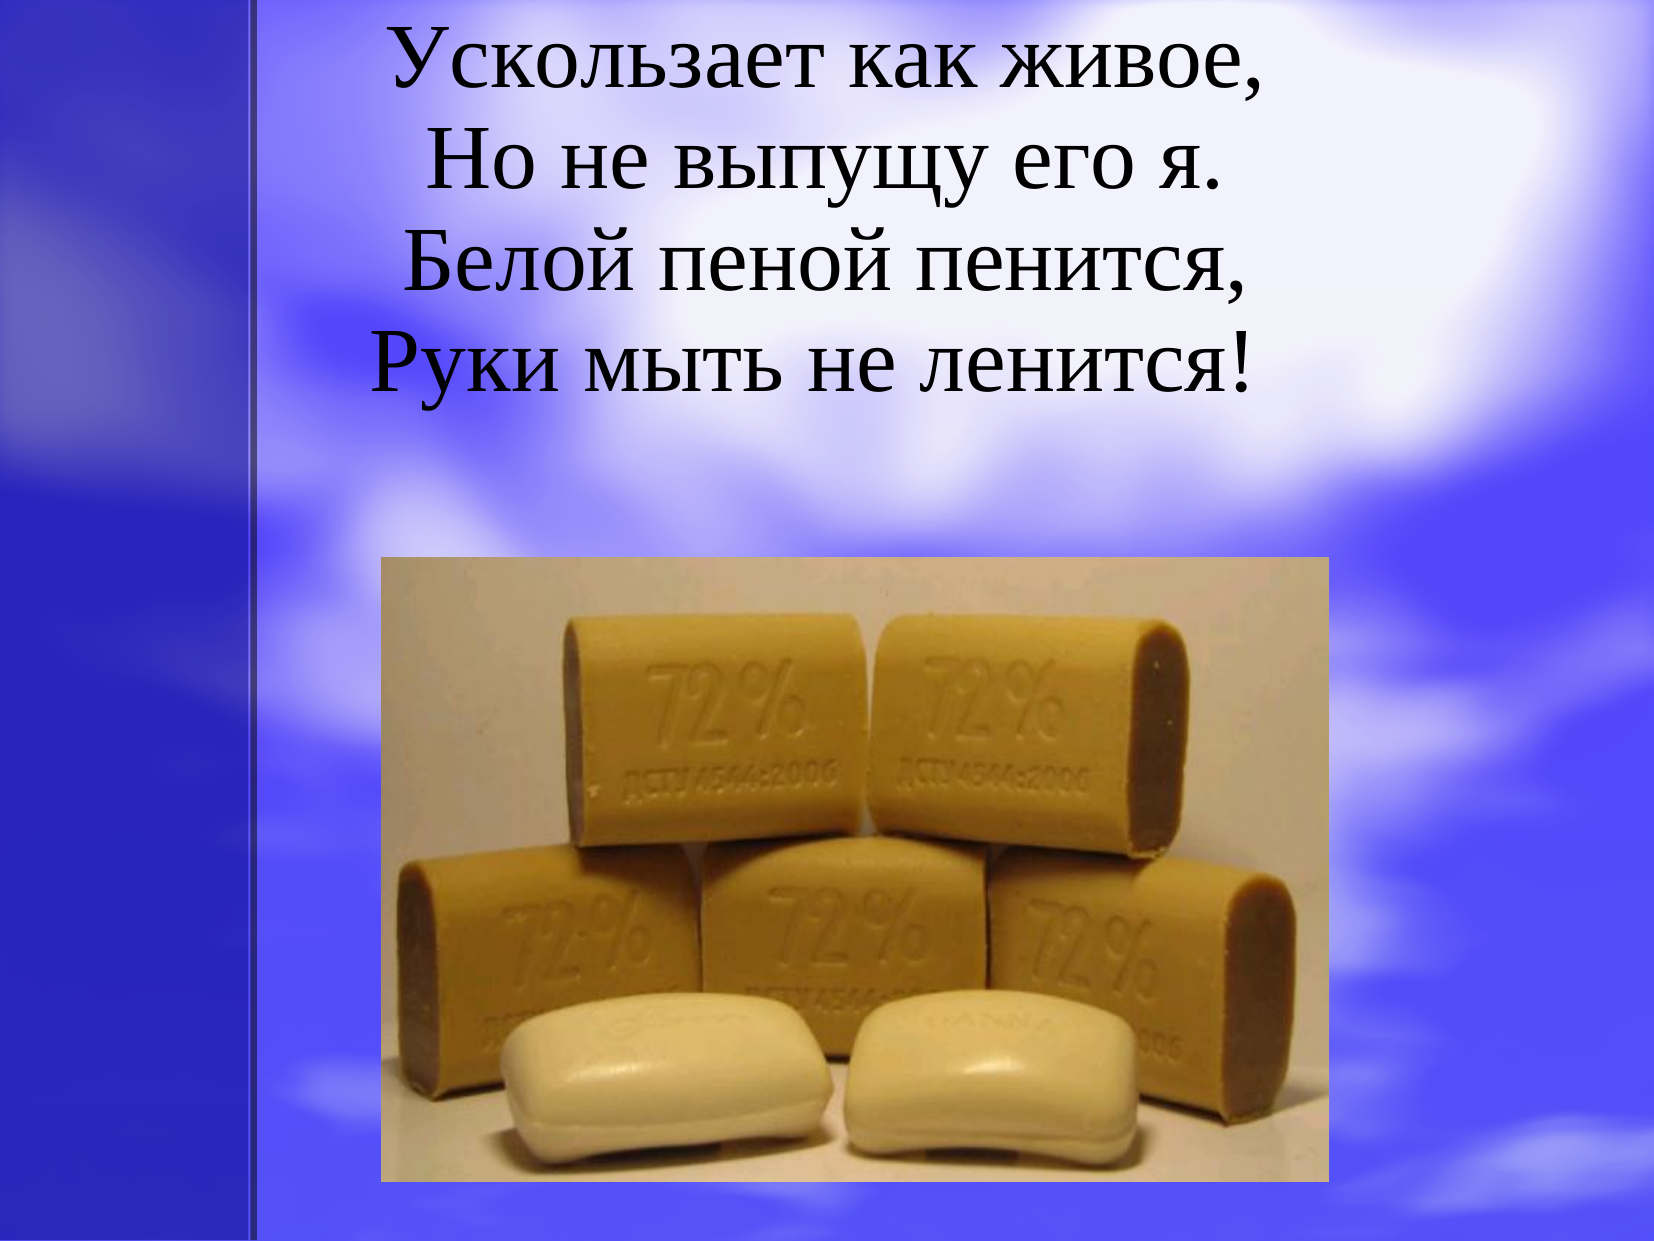

# Ускользает как живое, Но не выпущу его я. Белой пеной пенится, Руки мыть не ленится!